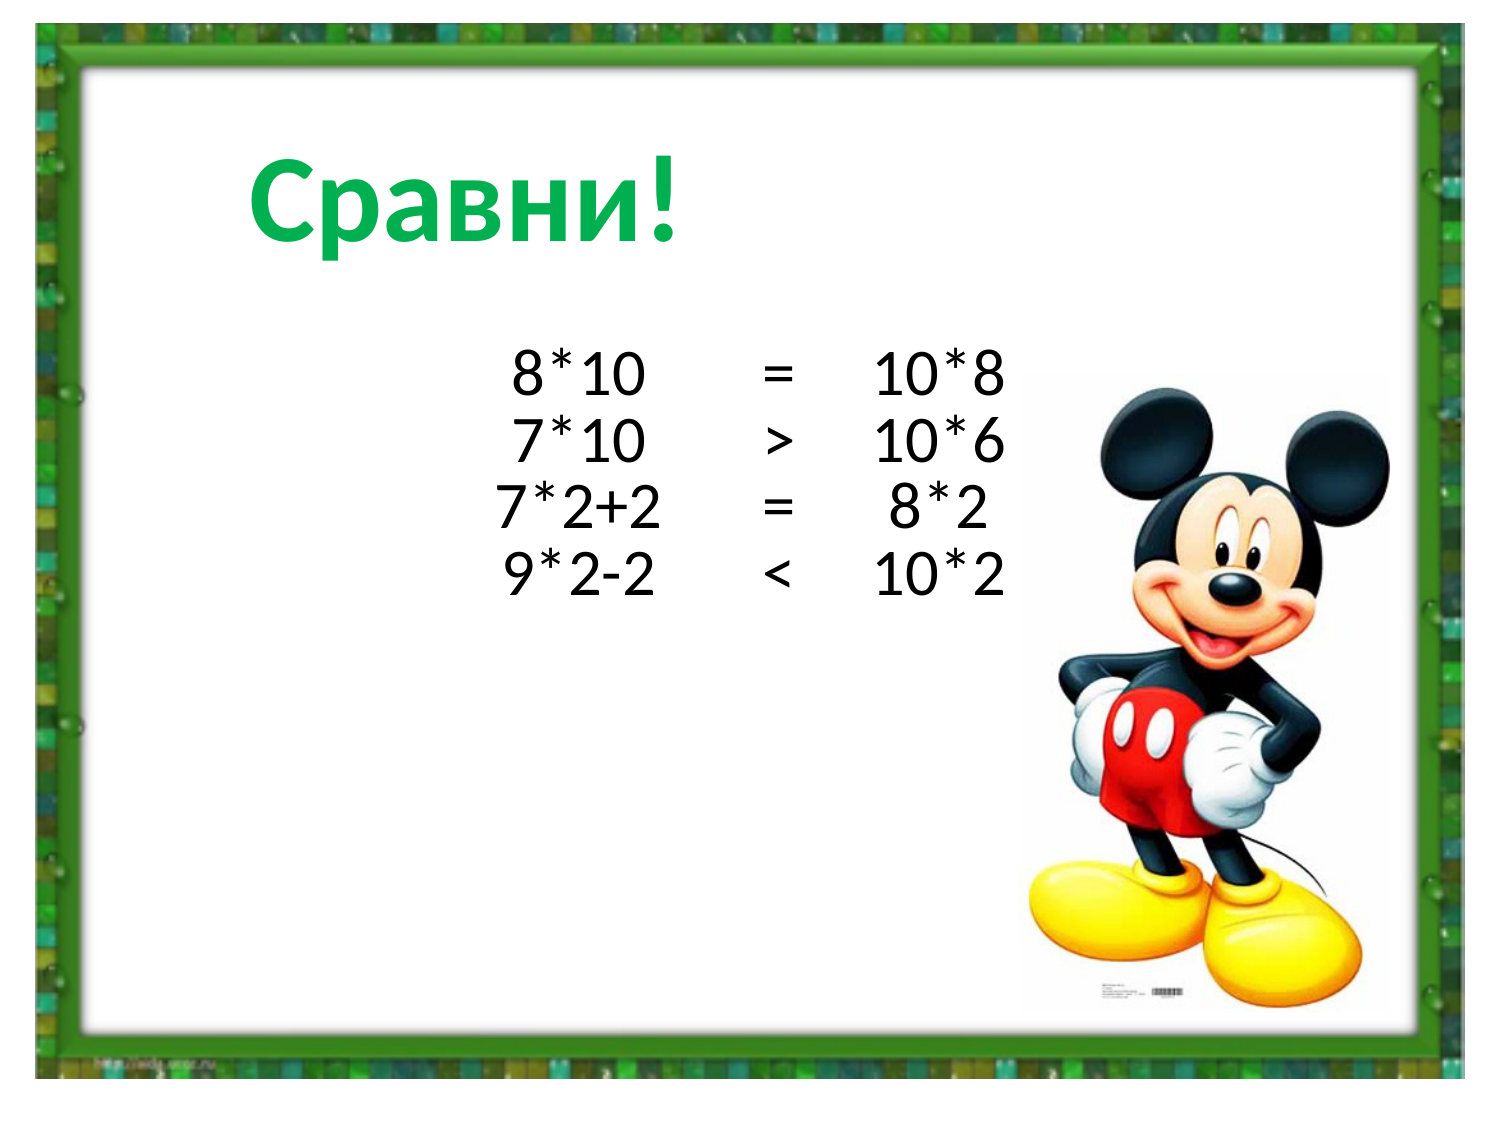

Сравни!
8*10
7*10
7*2+2
9*2-2
=
>
=
<
10*8
10*6
8*2
10*2